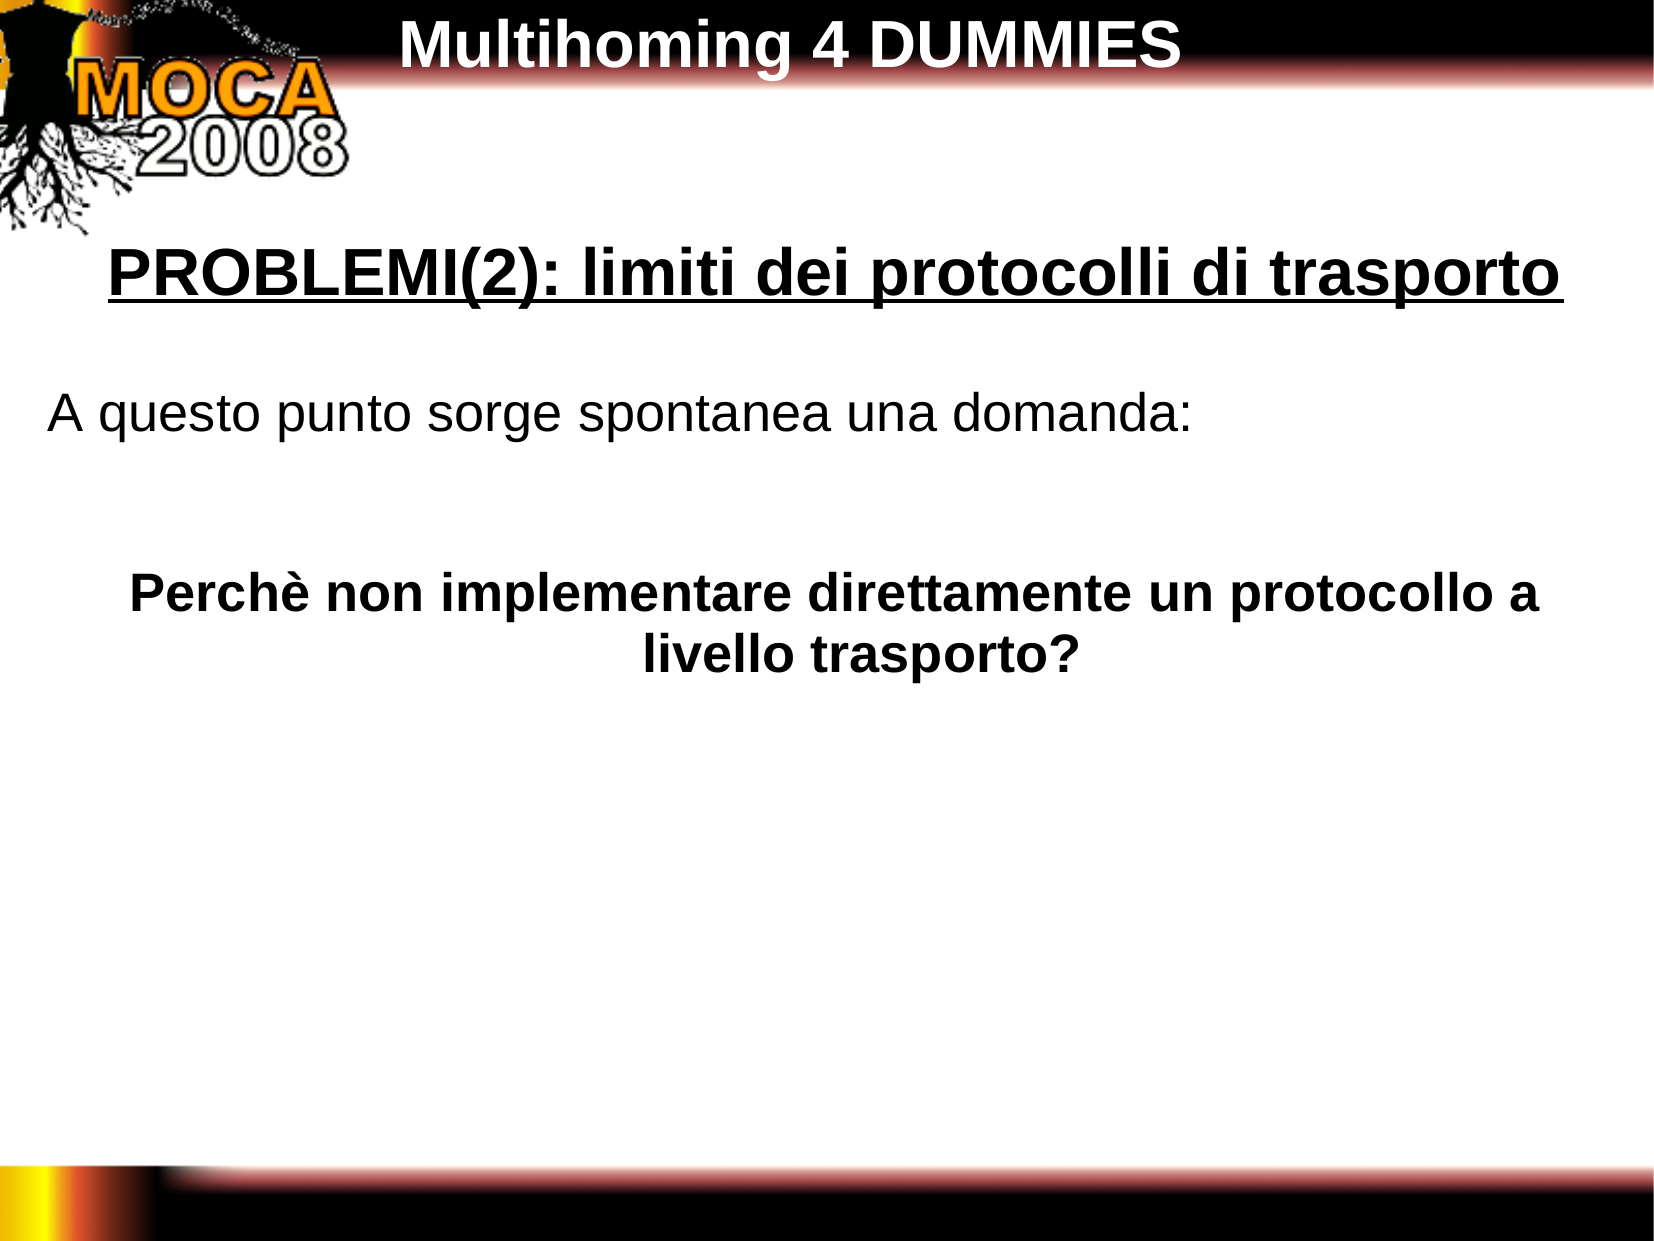

# Multihoming 4 DUMMIES
PROBLEMI(2): limiti dei protocolli di trasporto
A questo punto sorge spontanea una domanda:
Perchè non implementare direttamente un protocollo a livello trasporto?